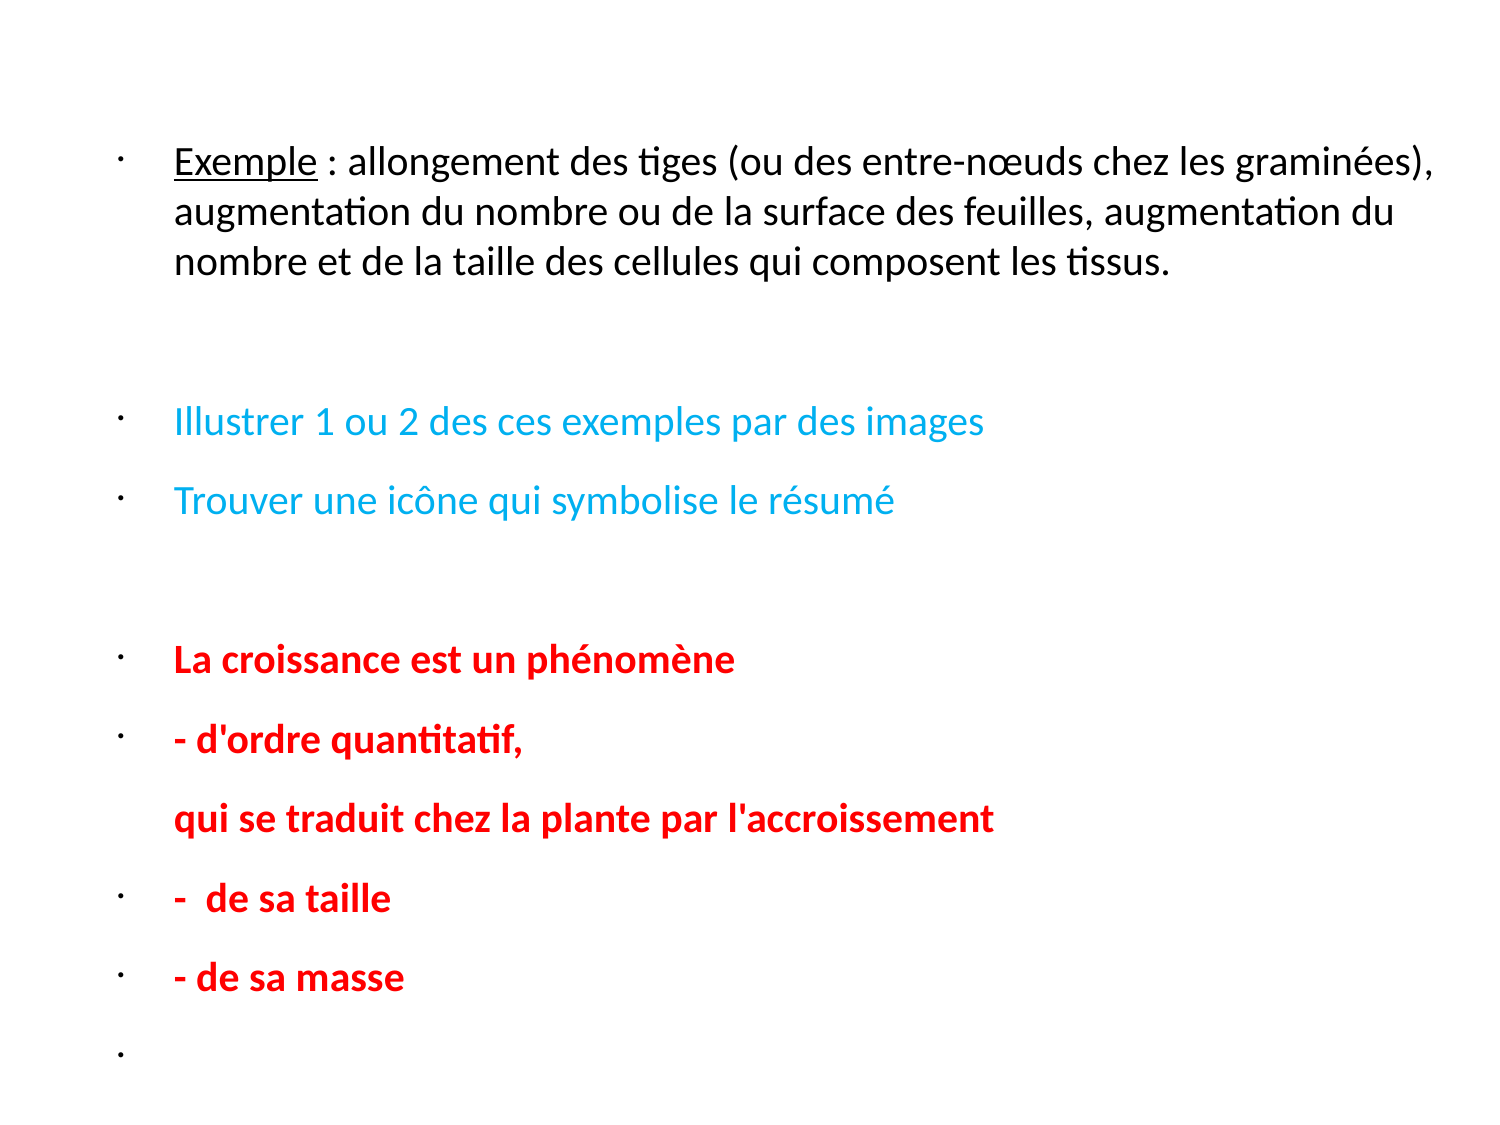

# Exemple : allongement des tiges (ou des entre-nœuds chez les graminées), augmentation du nombre ou de la surface des feuilles, augmentation du nombre et de la taille des cellules qui composent les tissus.
Illustrer 1 ou 2 des ces exemples par des images
Trouver une icône qui symbolise le résumé
La croissance est un phénomène
- d'ordre quantitatif,
qui se traduit chez la plante par l'accroissement
- de sa taille
- de sa masse